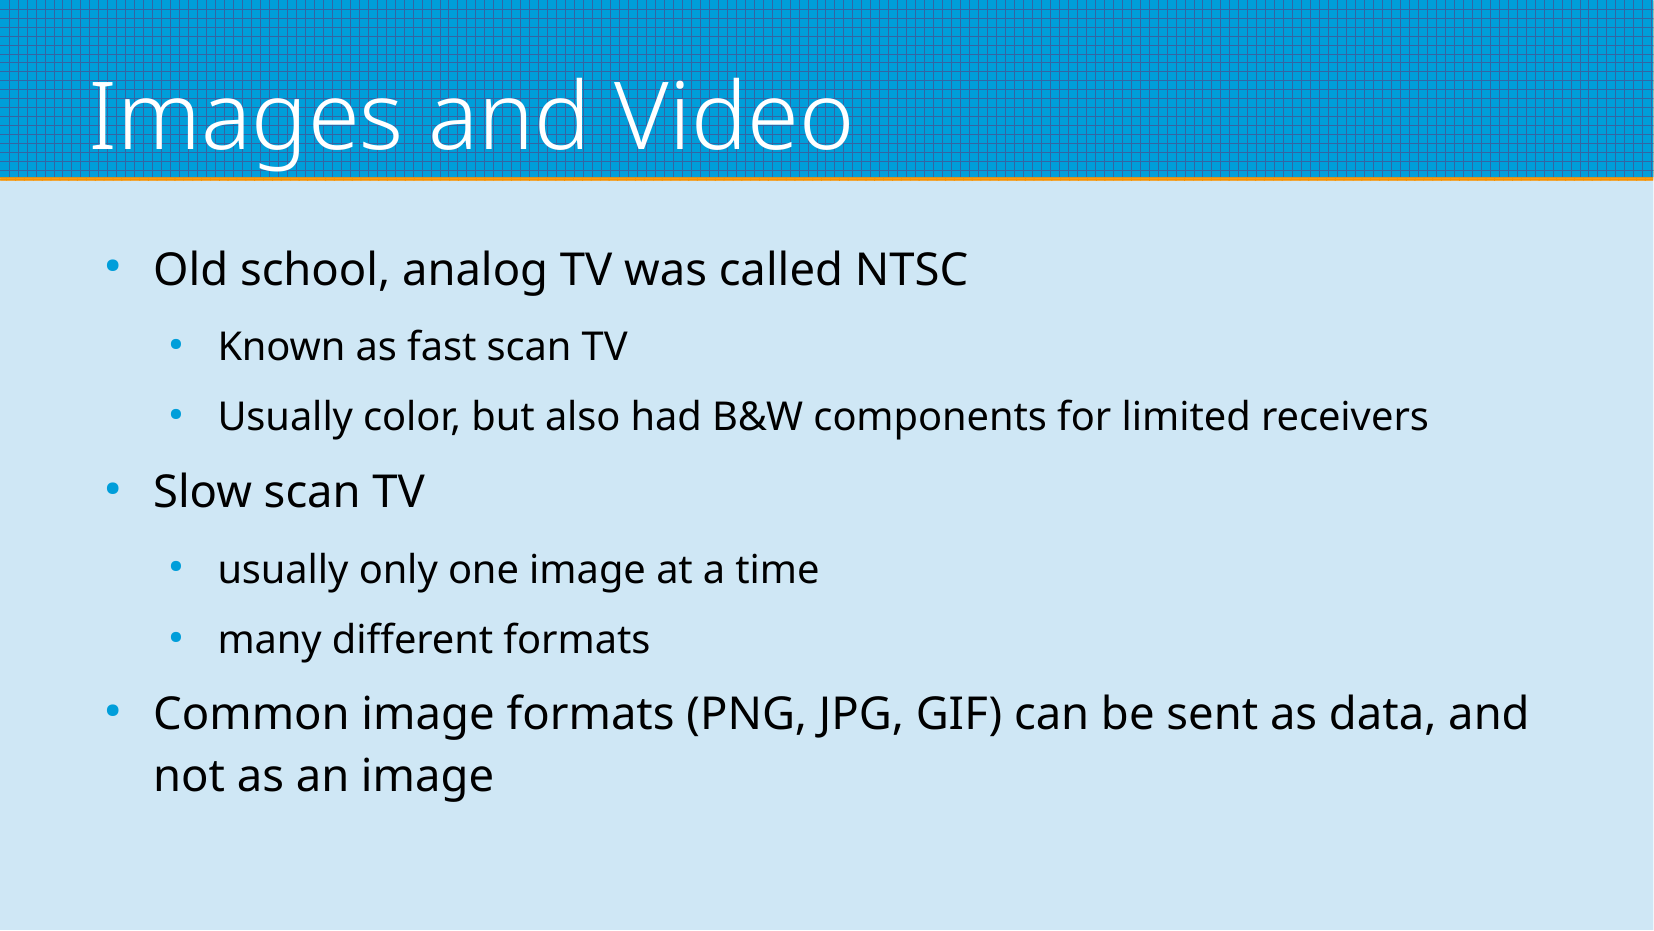

# Images and Video
Old school, analog TV was called NTSC
Known as fast scan TV
Usually color, but also had B&W components for limited receivers
Slow scan TV
usually only one image at a time
many different formats
Common image formats (PNG, JPG, GIF) can be sent as data, and not as an image